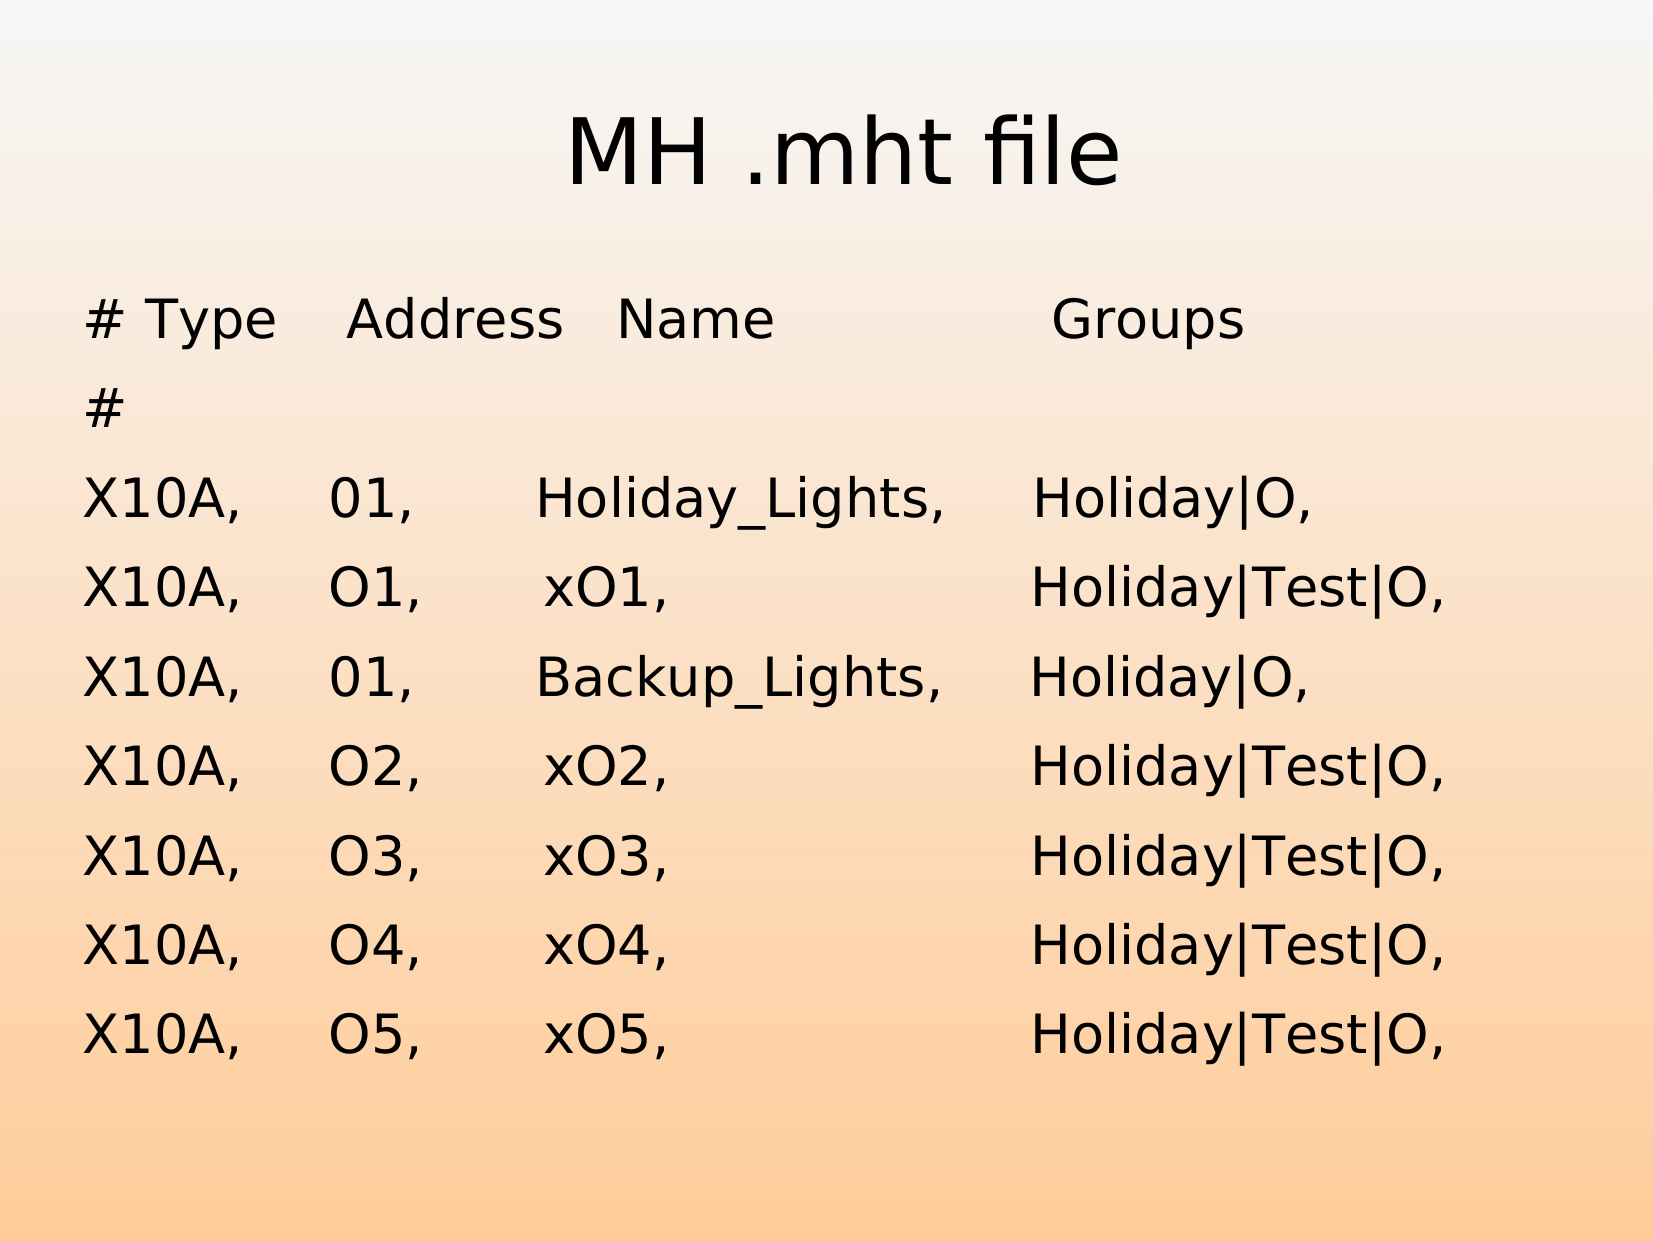

# MH .mht file
# Type Address Name Groups
#
X10A, 01, Holiday_Lights, Holiday|O,
X10A, O1, xO1, Holiday|Test|O,
X10A, 01, Backup_Lights, Holiday|O,
X10A, O2, xO2, Holiday|Test|O,
X10A, O3, xO3, Holiday|Test|O,
X10A, O4, xO4, Holiday|Test|O,
X10A, O5, xO5, Holiday|Test|O,